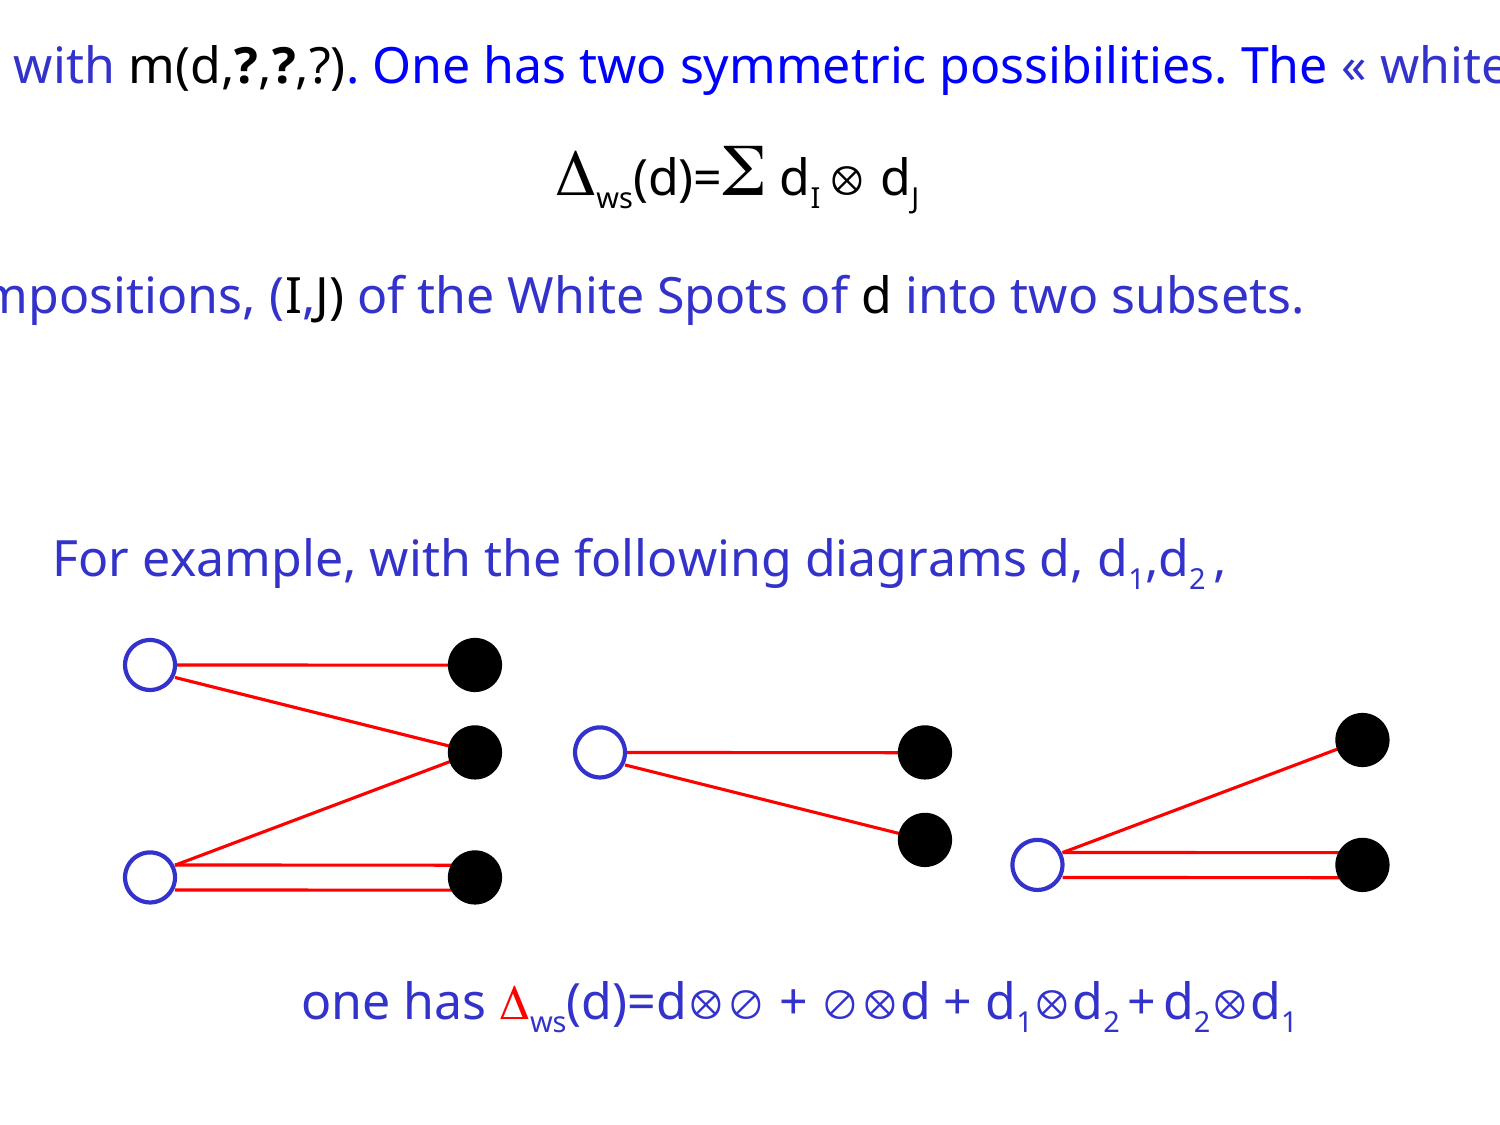

The coproduct needs to be compatible with m(d,?,?,?). One has two symmetric possibilities. The « white spots coproduct » reads
ws(d)= dI  dJ
the sum being taken over all the decompositions, (I,J) of the White Spots of d into two subsets.
For example, with the following diagrams d, d1,d2 ,
one has ws(d)=d + d + d1d2 + d2d1